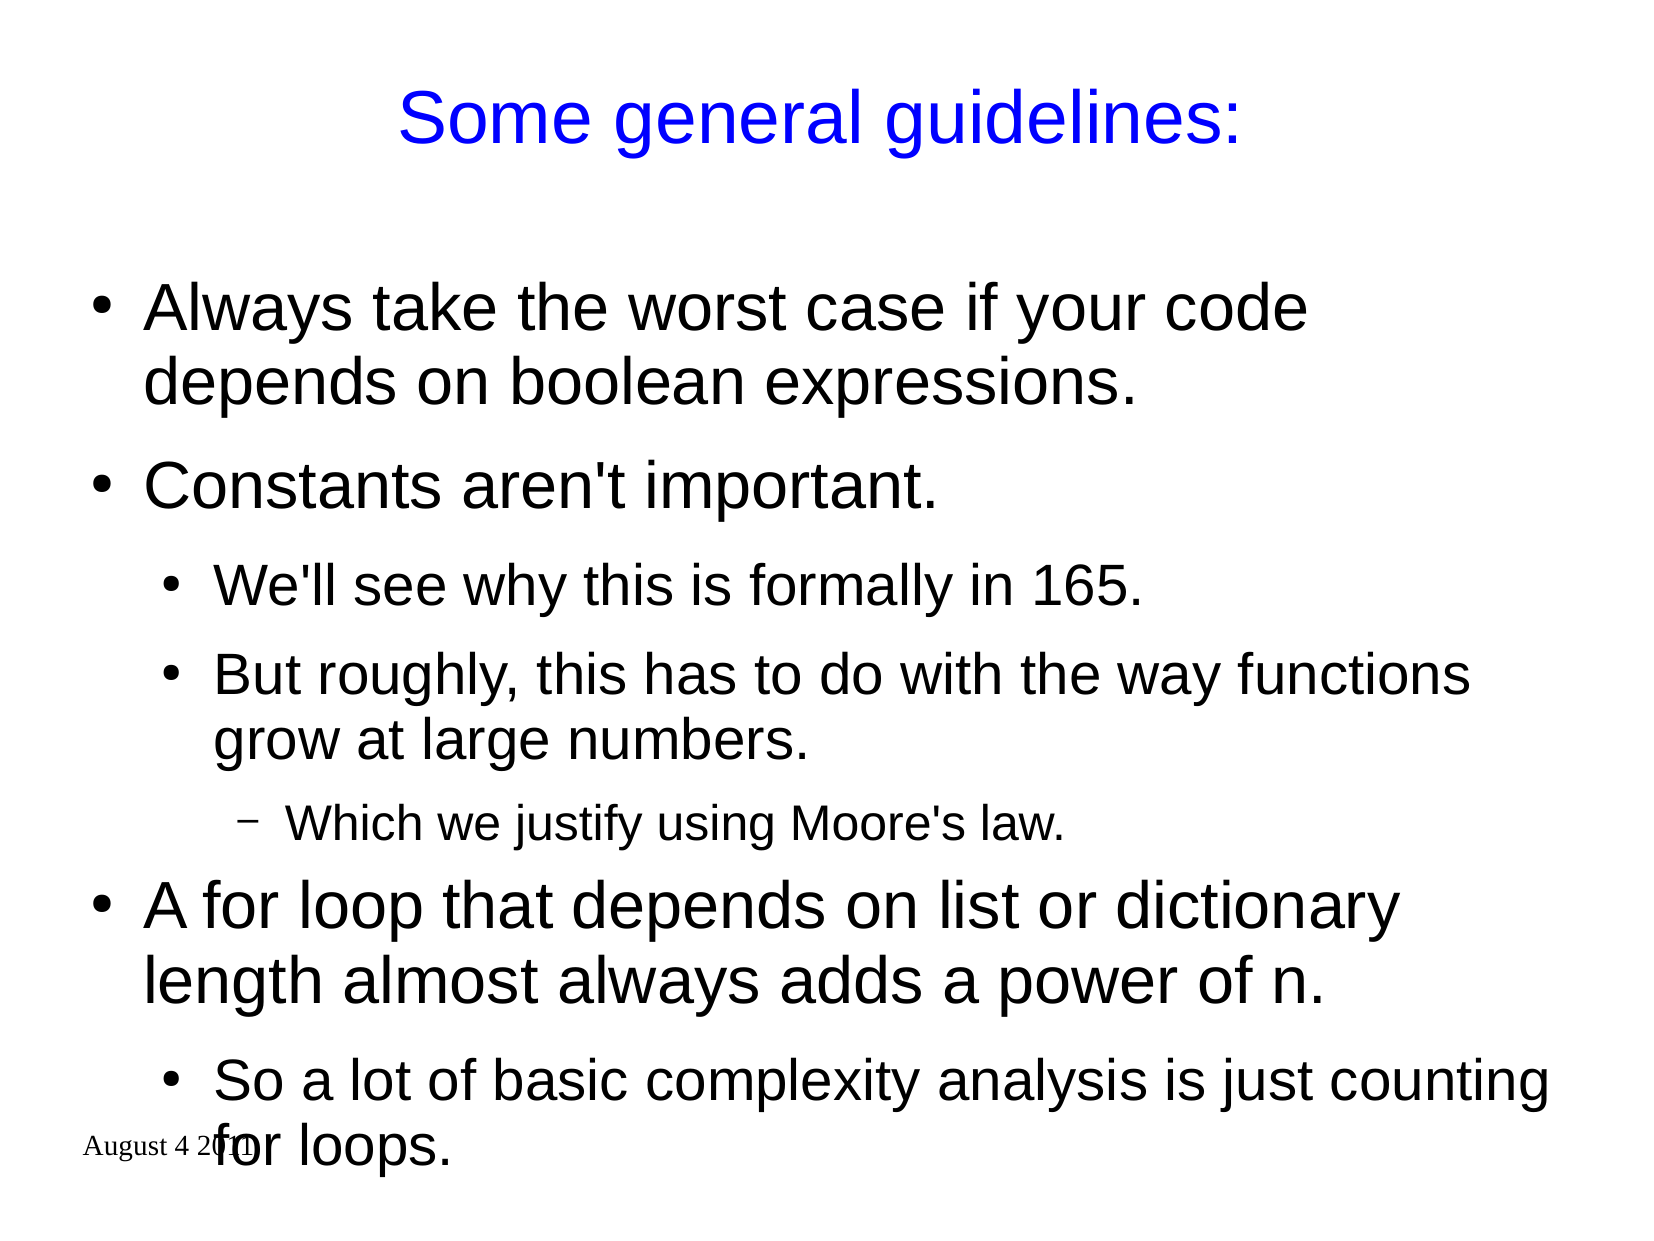

# Some general guidelines:
Always take the worst case if your code depends on boolean expressions.
Constants aren't important.
We'll see why this is formally in 165.
But roughly, this has to do with the way functions grow at large numbers.
Which we justify using Moore's law.
A for loop that depends on list or dictionary length almost always adds a power of n.
So a lot of basic complexity analysis is just counting for loops.
August 4 2011